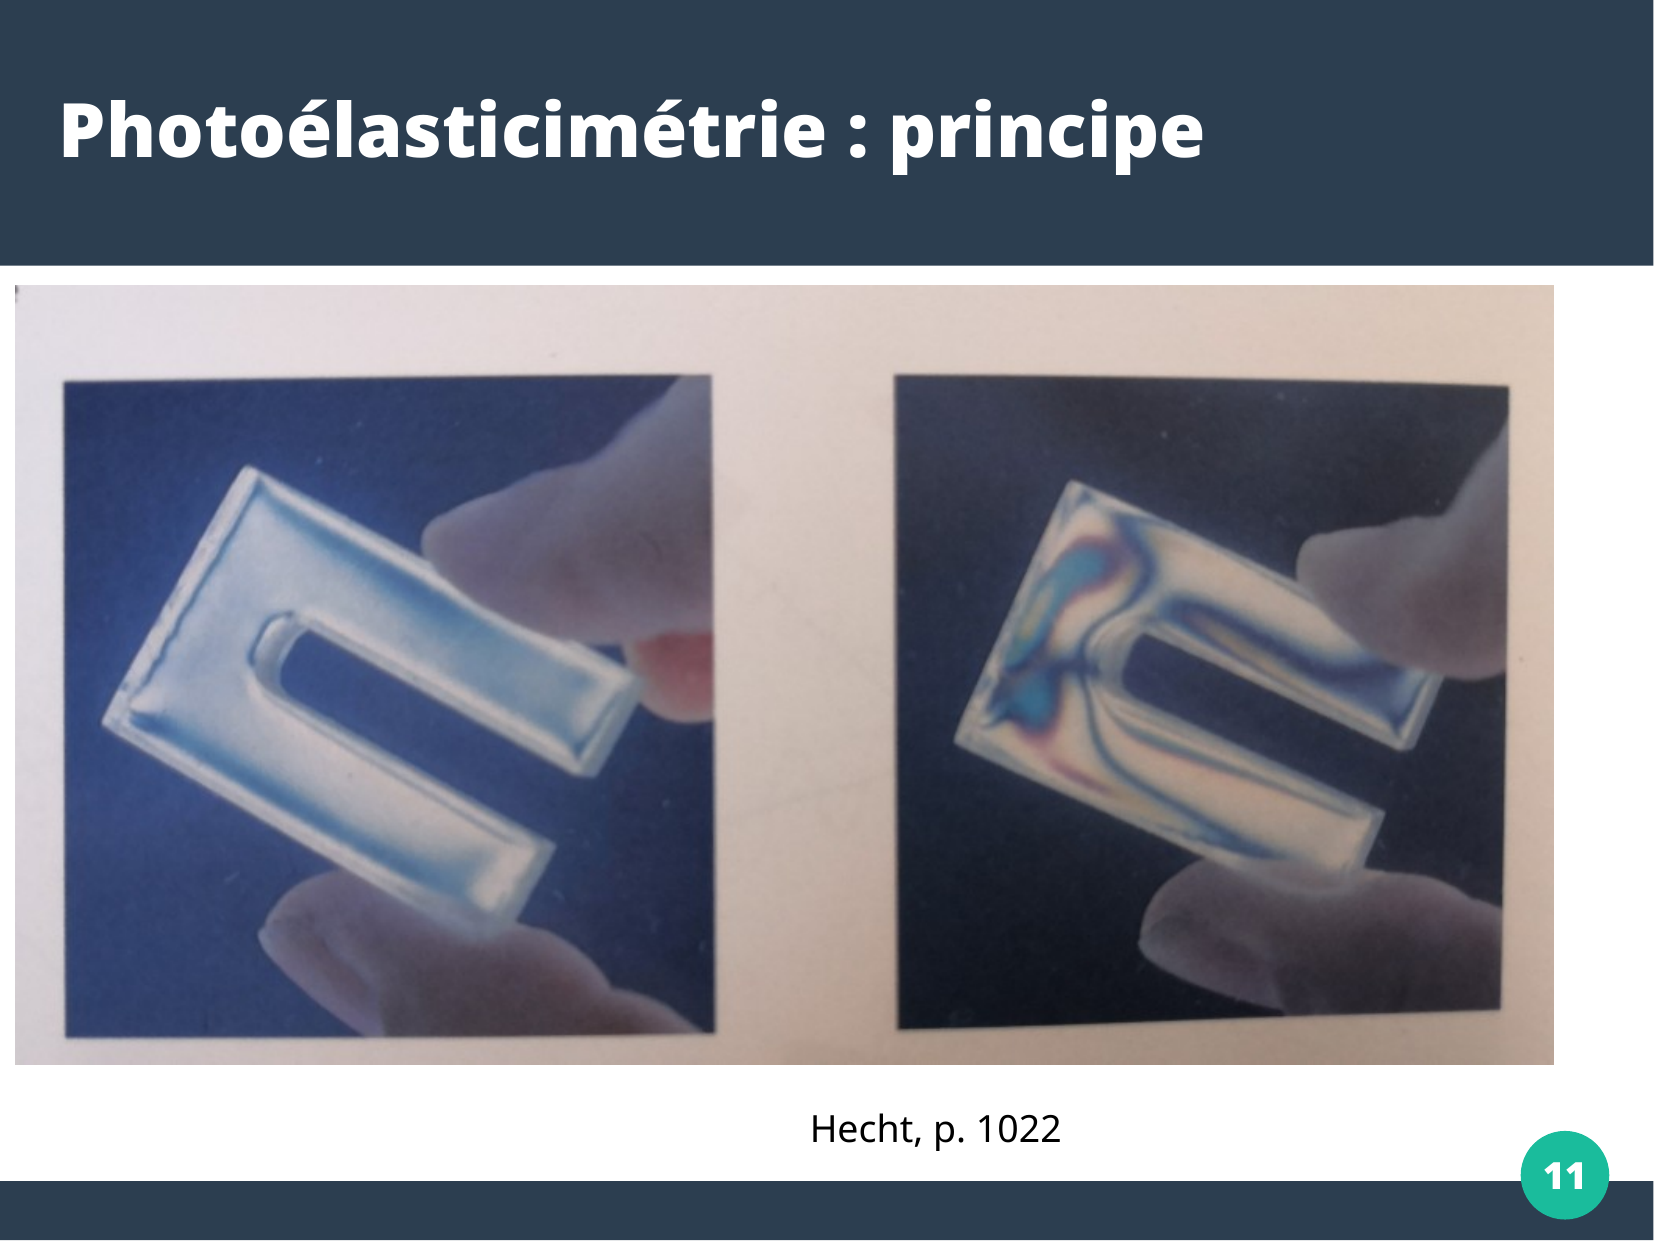

# Photoélasticimétrie : principe
Hecht, p. 1022
11